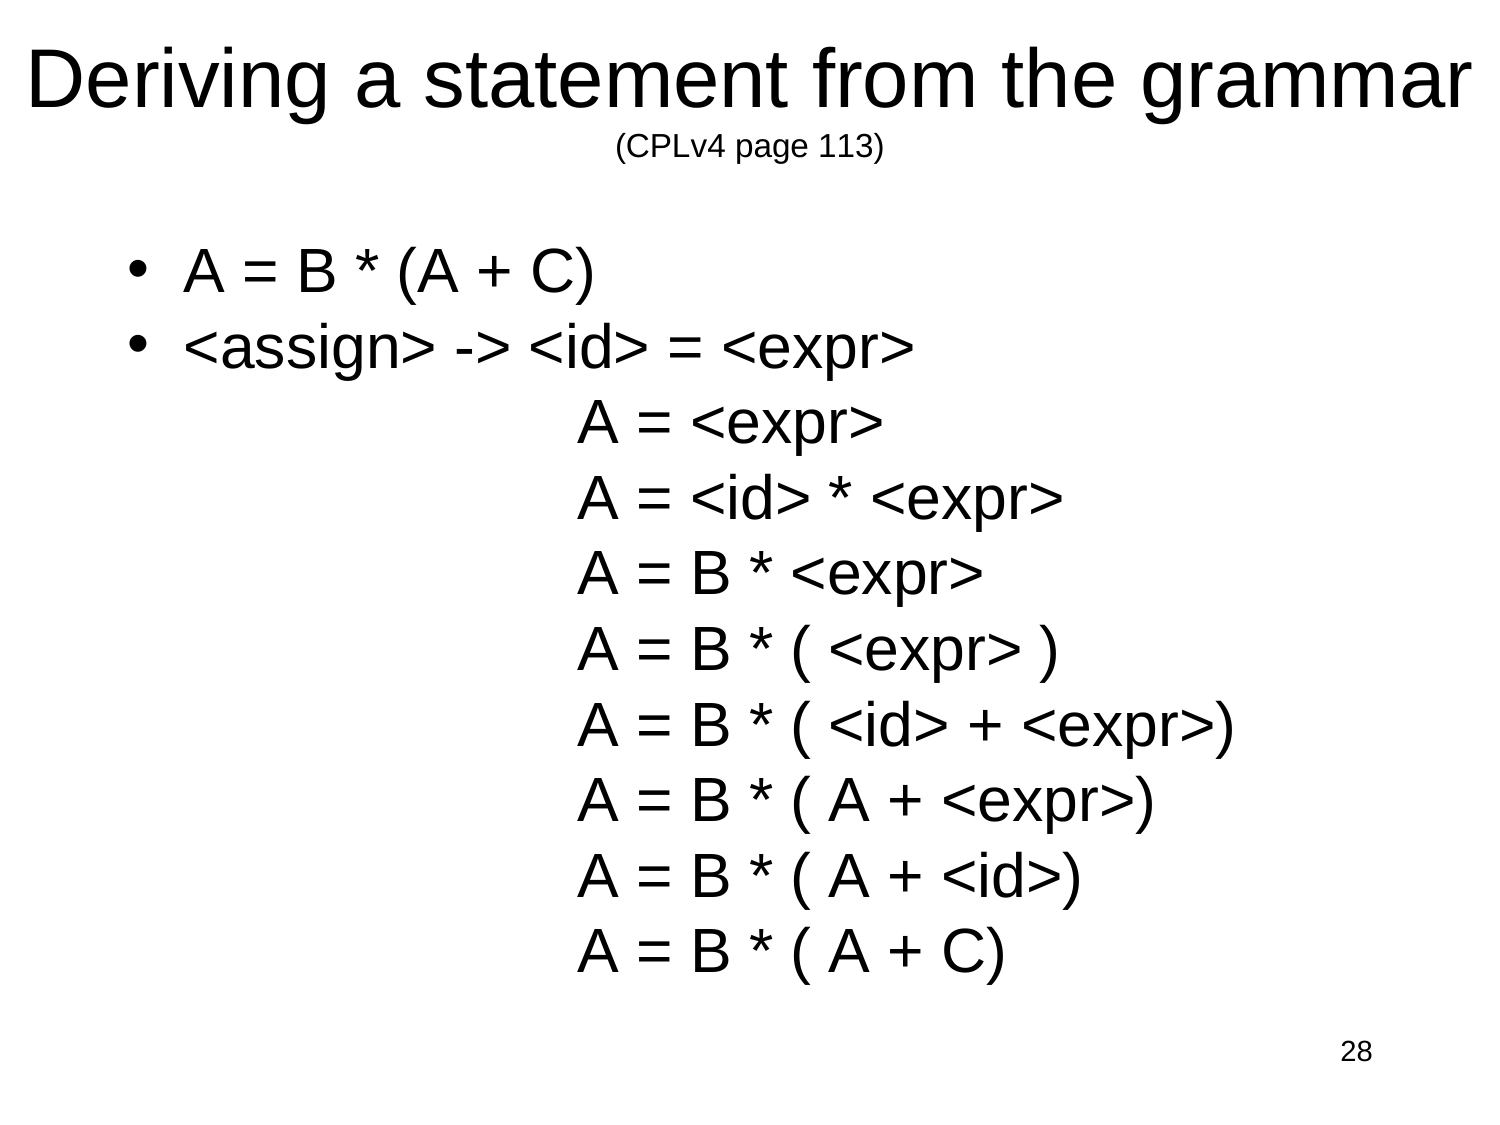

# Deriving a statement from the grammar (CPLv4 page 113)
A = B * (A + C)
<assign> -> <id> = <expr>
				A = <expr>
				A = <id> * <expr>
				A = B * <expr>
				A = B * ( <expr> )
				A = B * ( <id> + <expr>)
				A = B * ( A + <expr>)
				A = B * ( A + <id>)
				A = B * ( A + C)